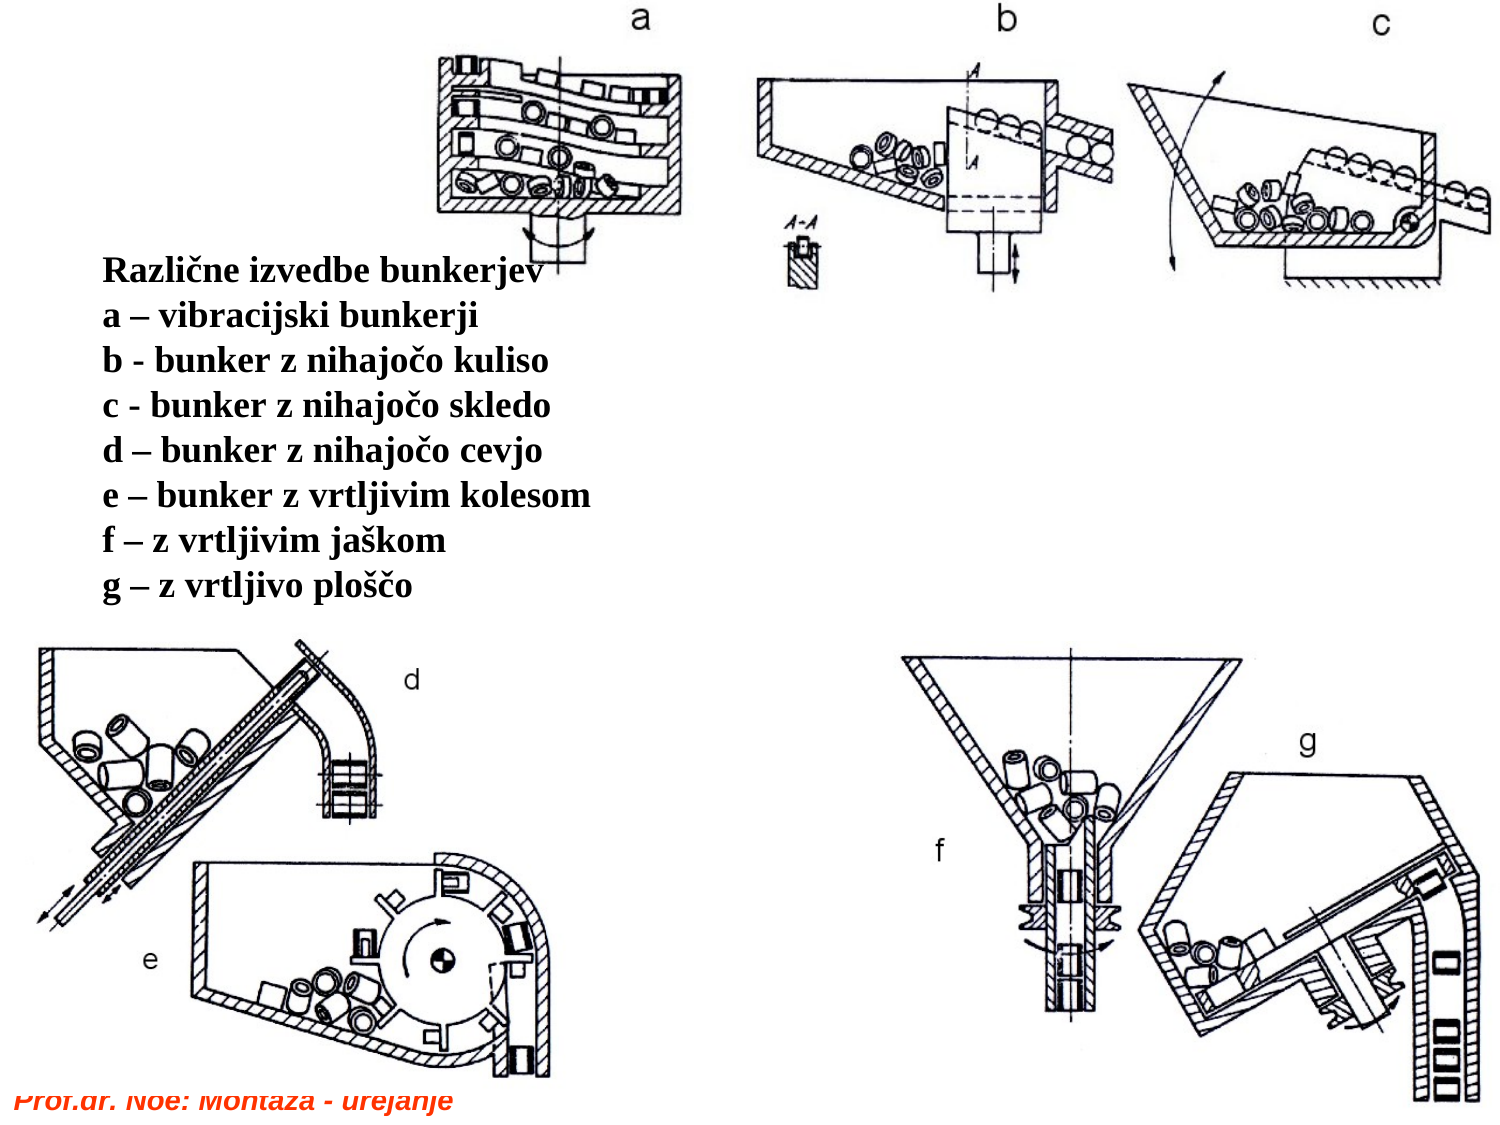

Različne izvedbe bunkerjev
a – vibracijski bunkerji
b - bunker z nihajočo kuliso
c - bunker z nihajočo skledo
d – bunker z nihajočo cevjo
e – bunker z vrtljivim kolesom
f – z vrtljivim jaškom
g – z vrtljivo ploščo